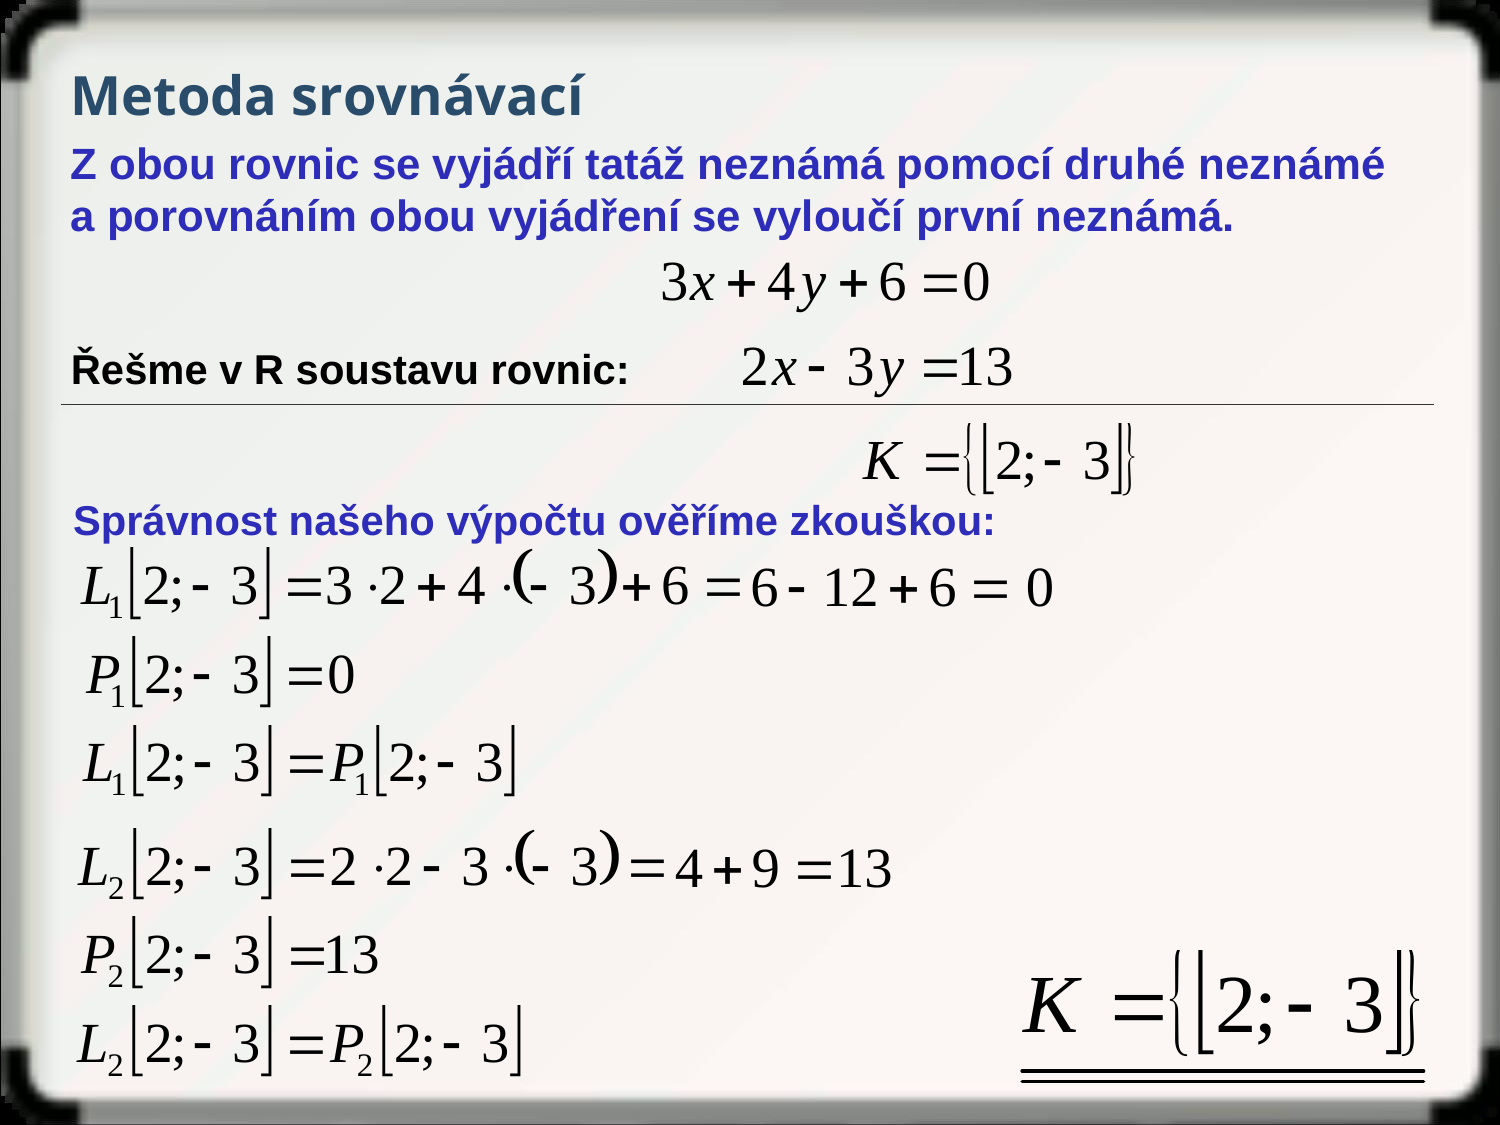

Metoda srovnávací
Z obou rovnic se vyjádří tatáž neznámá pomocí druhé neznámé
a porovnáním obou vyjádření se vyloučí první neznámá.
Řešme v R soustavu rovnic:
Správnost našeho výpočtu ověříme zkouškou: